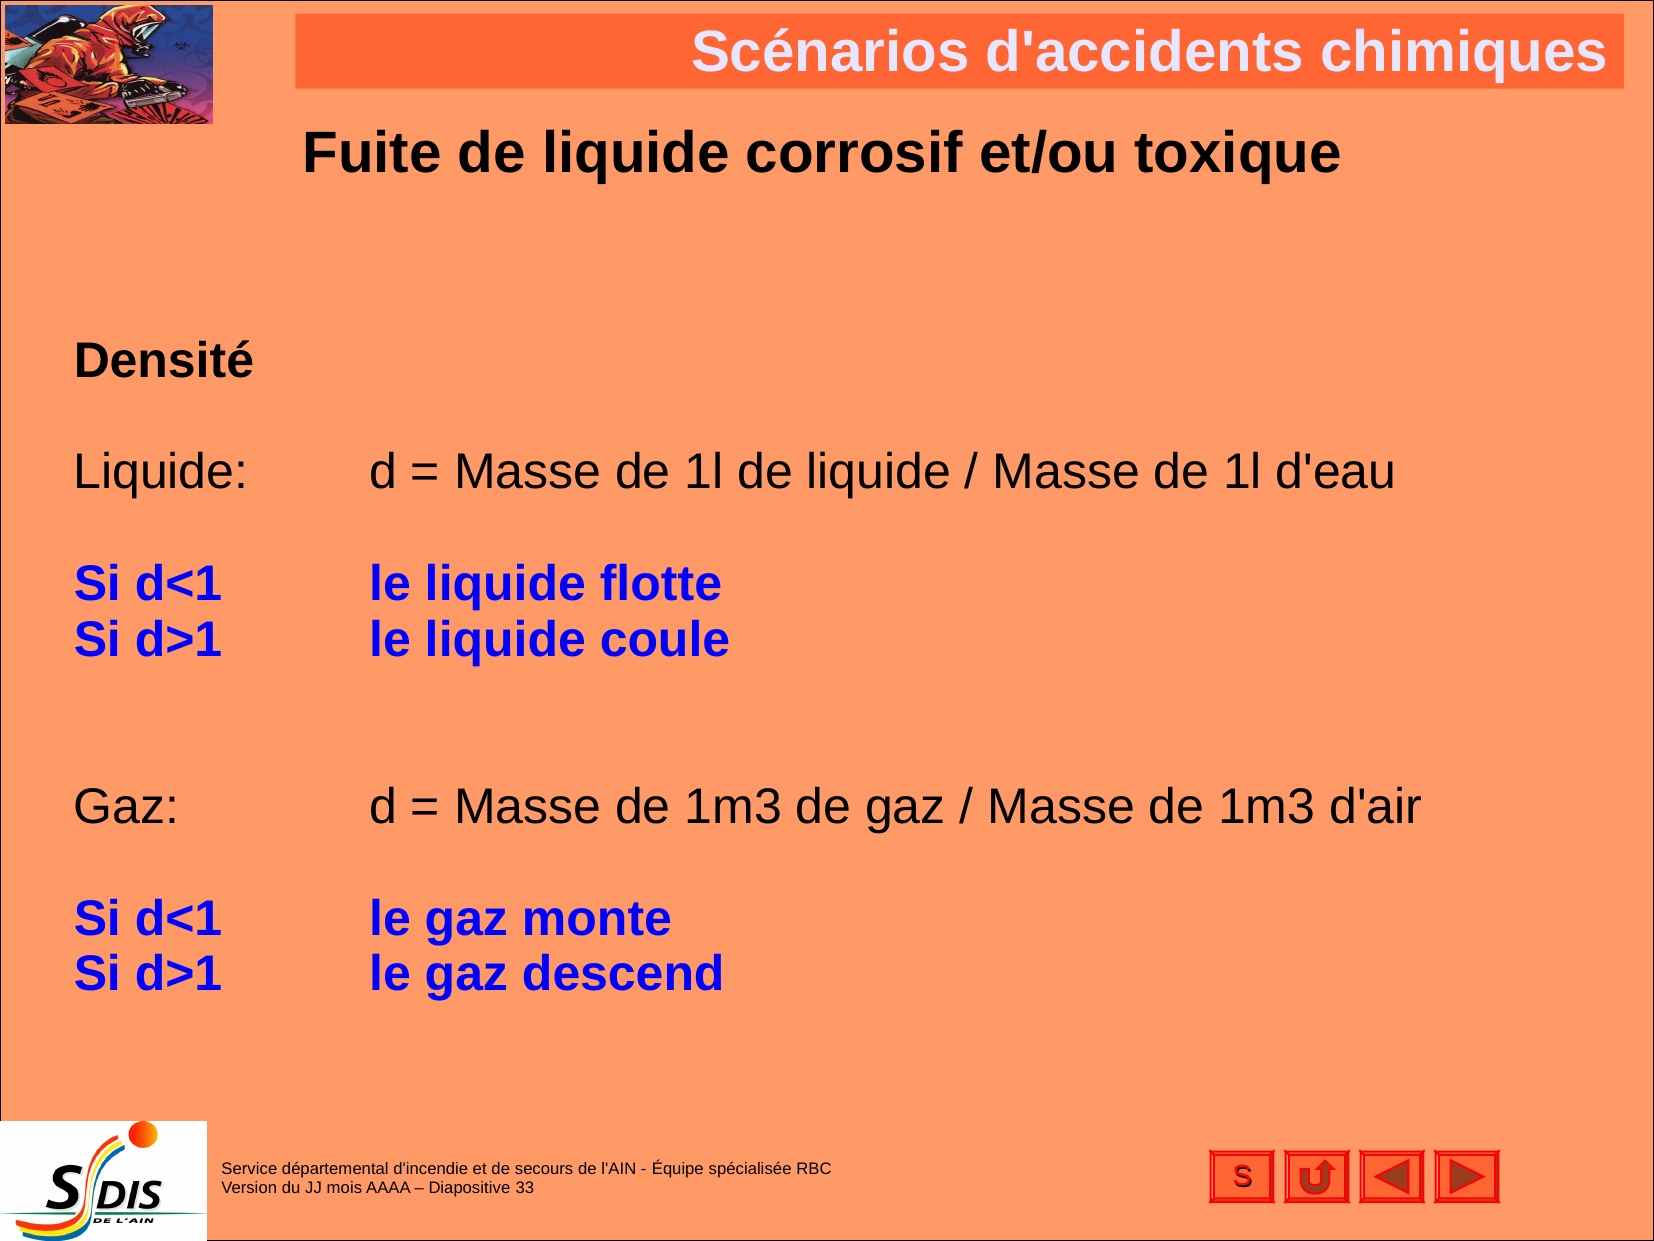

Scénarios d'accidents chimiques
Fuite de liquide corrosif et/ou toxique
Densité
Liquide: 		d = Masse de 1l de liquide / Masse de 1l d'eau
Si d<1		le liquide flotte
Si d>1		le liquide coule
Gaz: 			d = Masse de 1m3 de gaz / Masse de 1m3 d'air
Si d<1		le gaz monte
Si d>1		le gaz descend